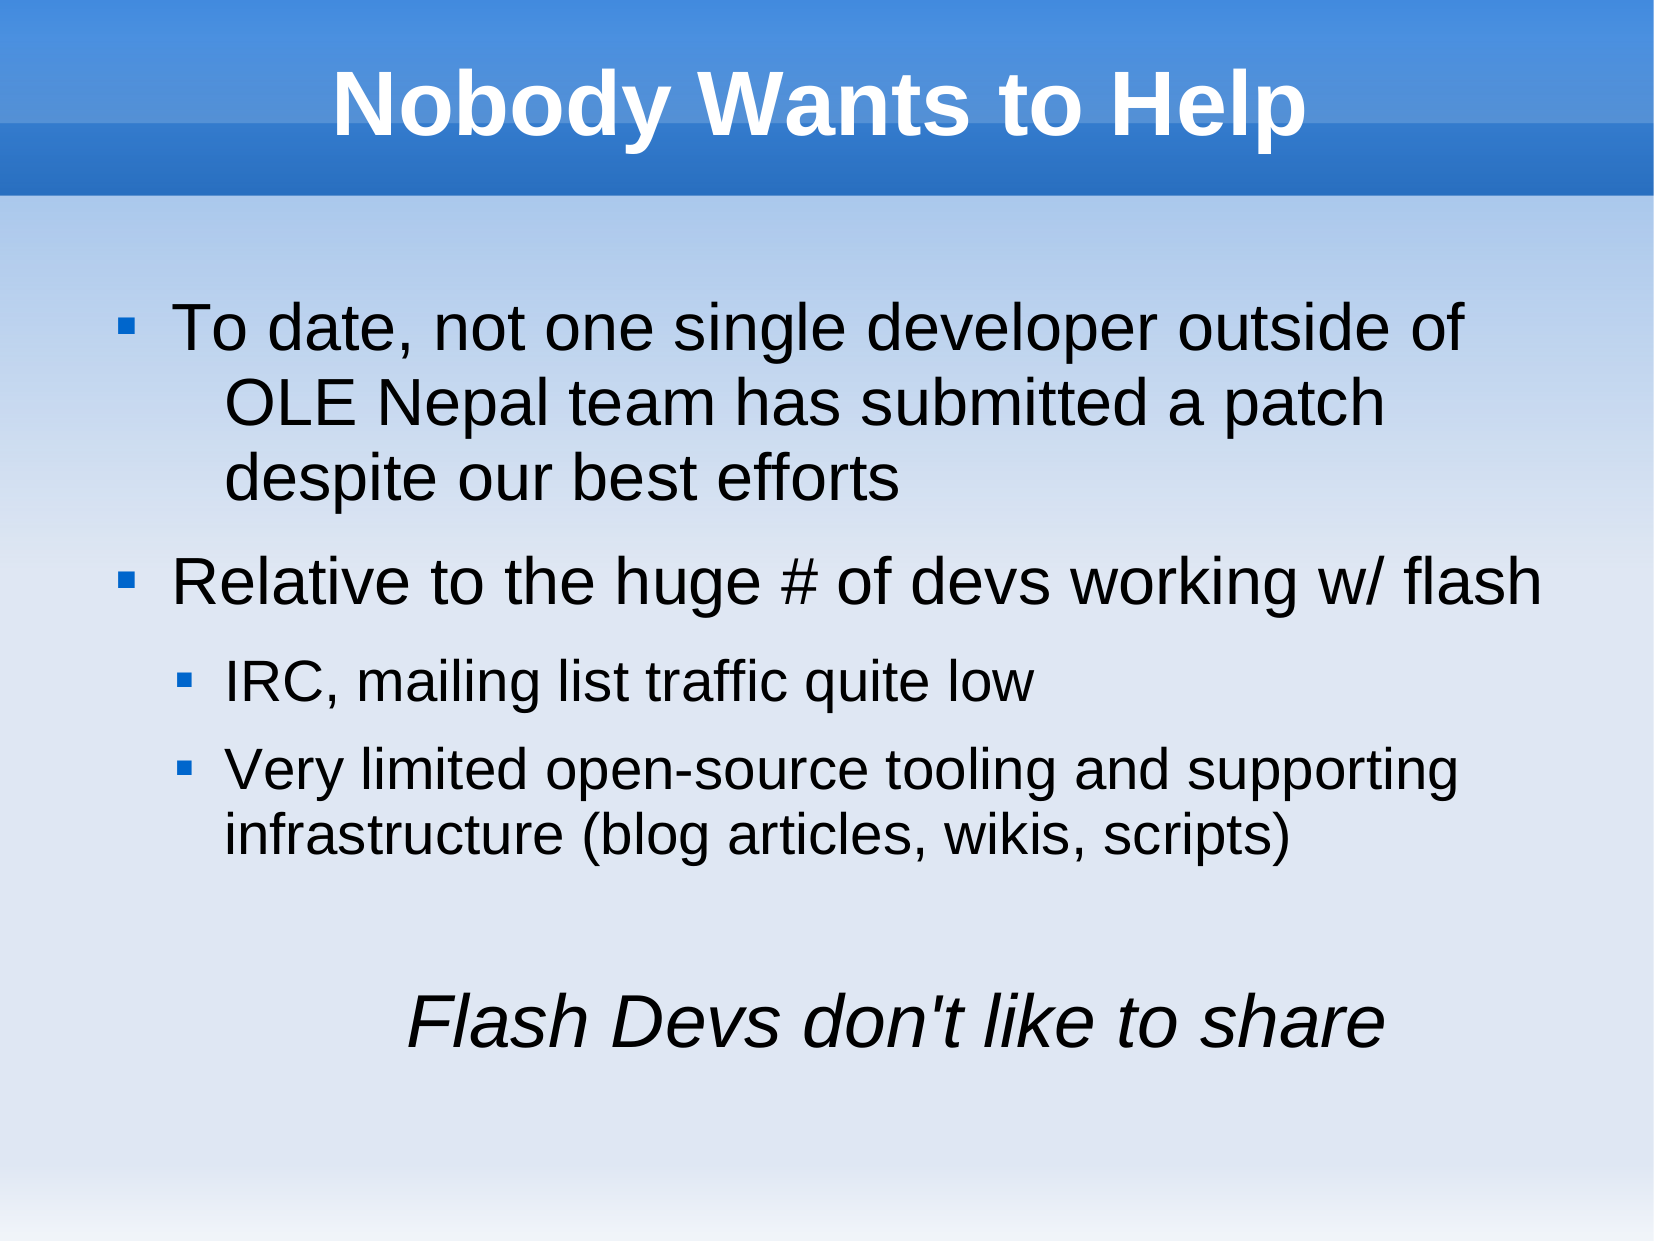

# Nobody Wants to Help
To date, not one single developer outside of OLE Nepal team has submitted a patch despite our best efforts
Relative to the huge # of devs working w/ flash
IRC, mailing list traffic quite low
Very limited open-source tooling and supporting infrastructure (blog articles, wikis, scripts)
Flash Devs don't like to share